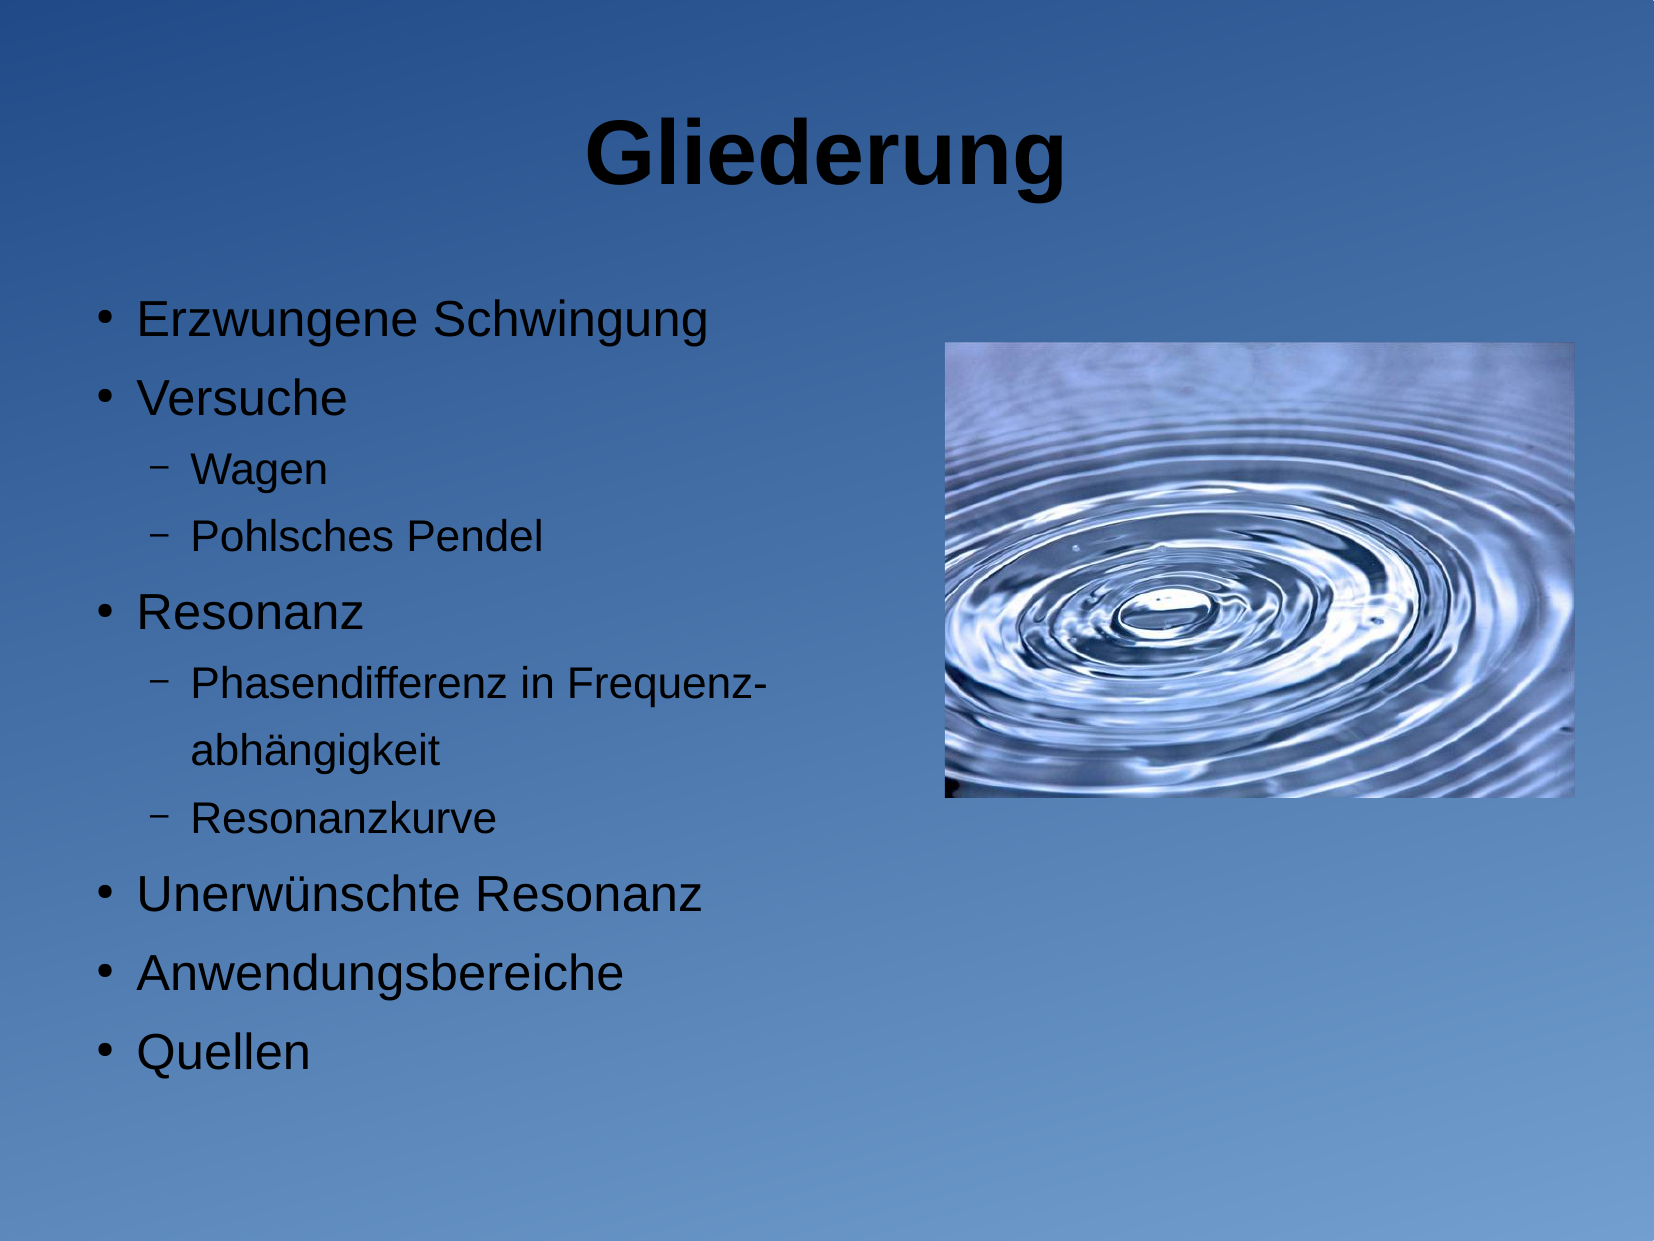

# Gliederung
Erzwungene Schwingung
Versuche
Wagen
Pohlsches Pendel
Resonanz
Phasendifferenz in Frequenz-
abhängigkeit
Resonanzkurve
Unerwünschte Resonanz
Anwendungsbereiche
Quellen